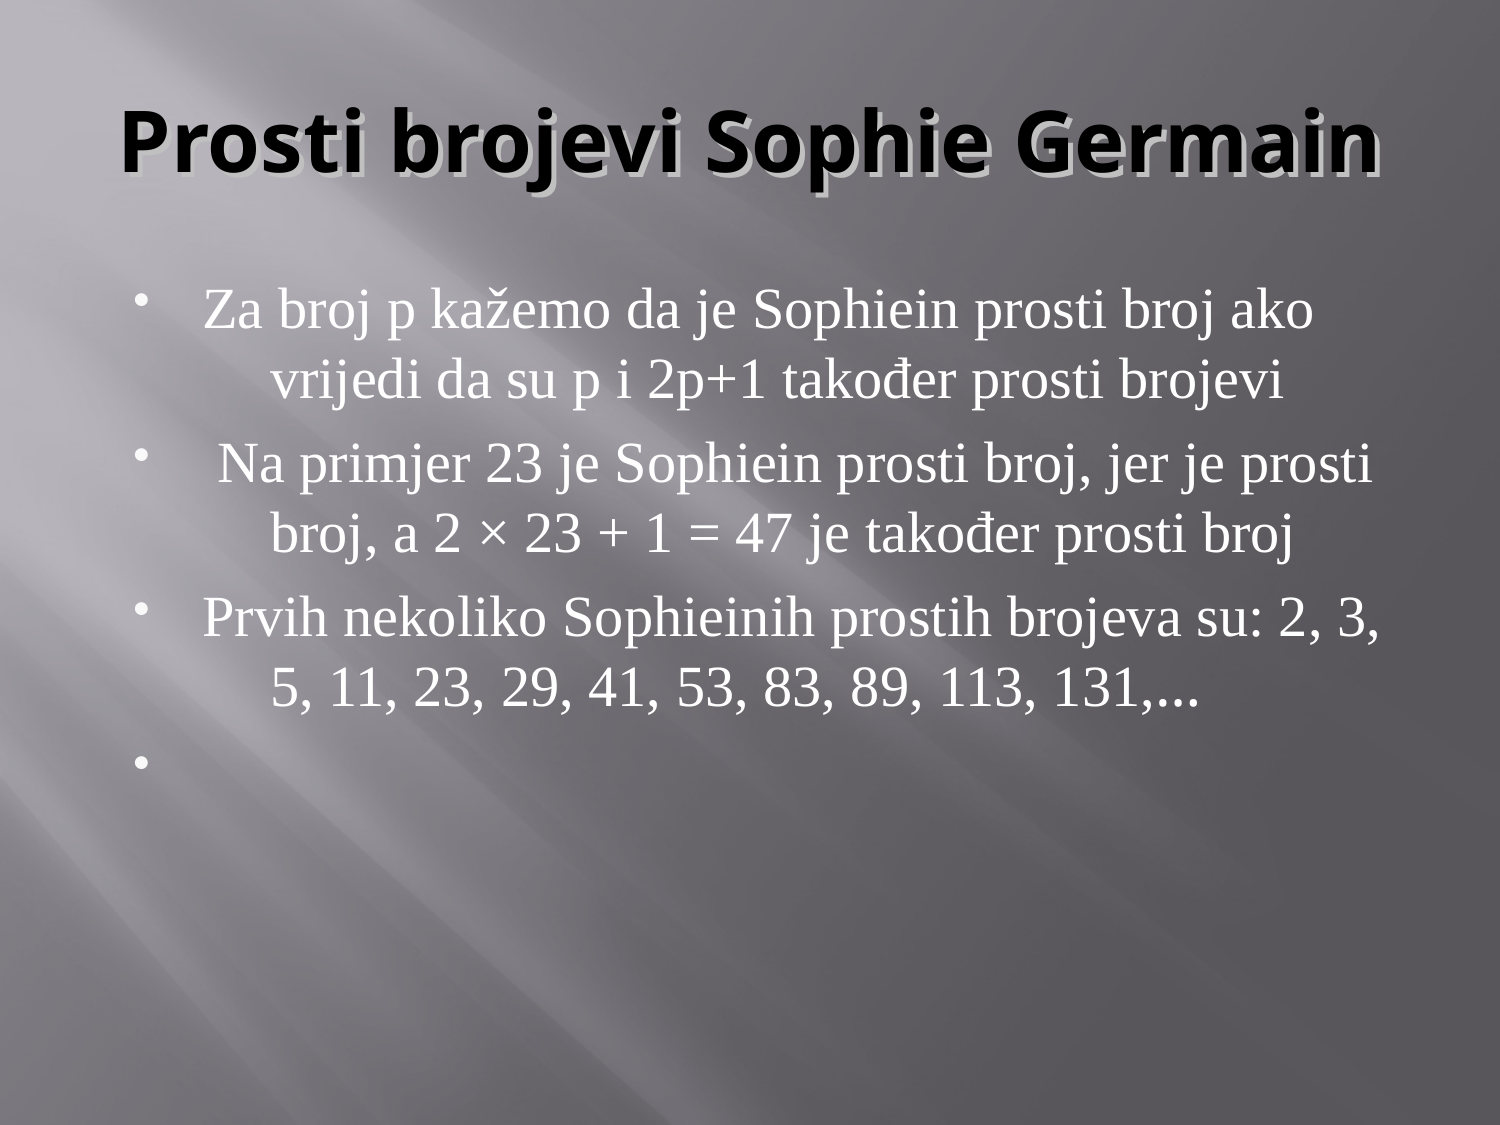

# Prosti brojevi Sophie Germain
Za broj p kažemo da je Sophiein prosti broj ako vrijedi da su p i 2p+1 također prosti brojevi
 Na primjer 23 je Sophiein prosti broj, jer je prosti broj, a 2 × 23 + 1 = 47 je također prosti broj
Prvih nekoliko Sophieinih prostih brojeva su: 2, 3, 5, 11, 23, 29, 41, 53, 83, 89, 113, 131,…